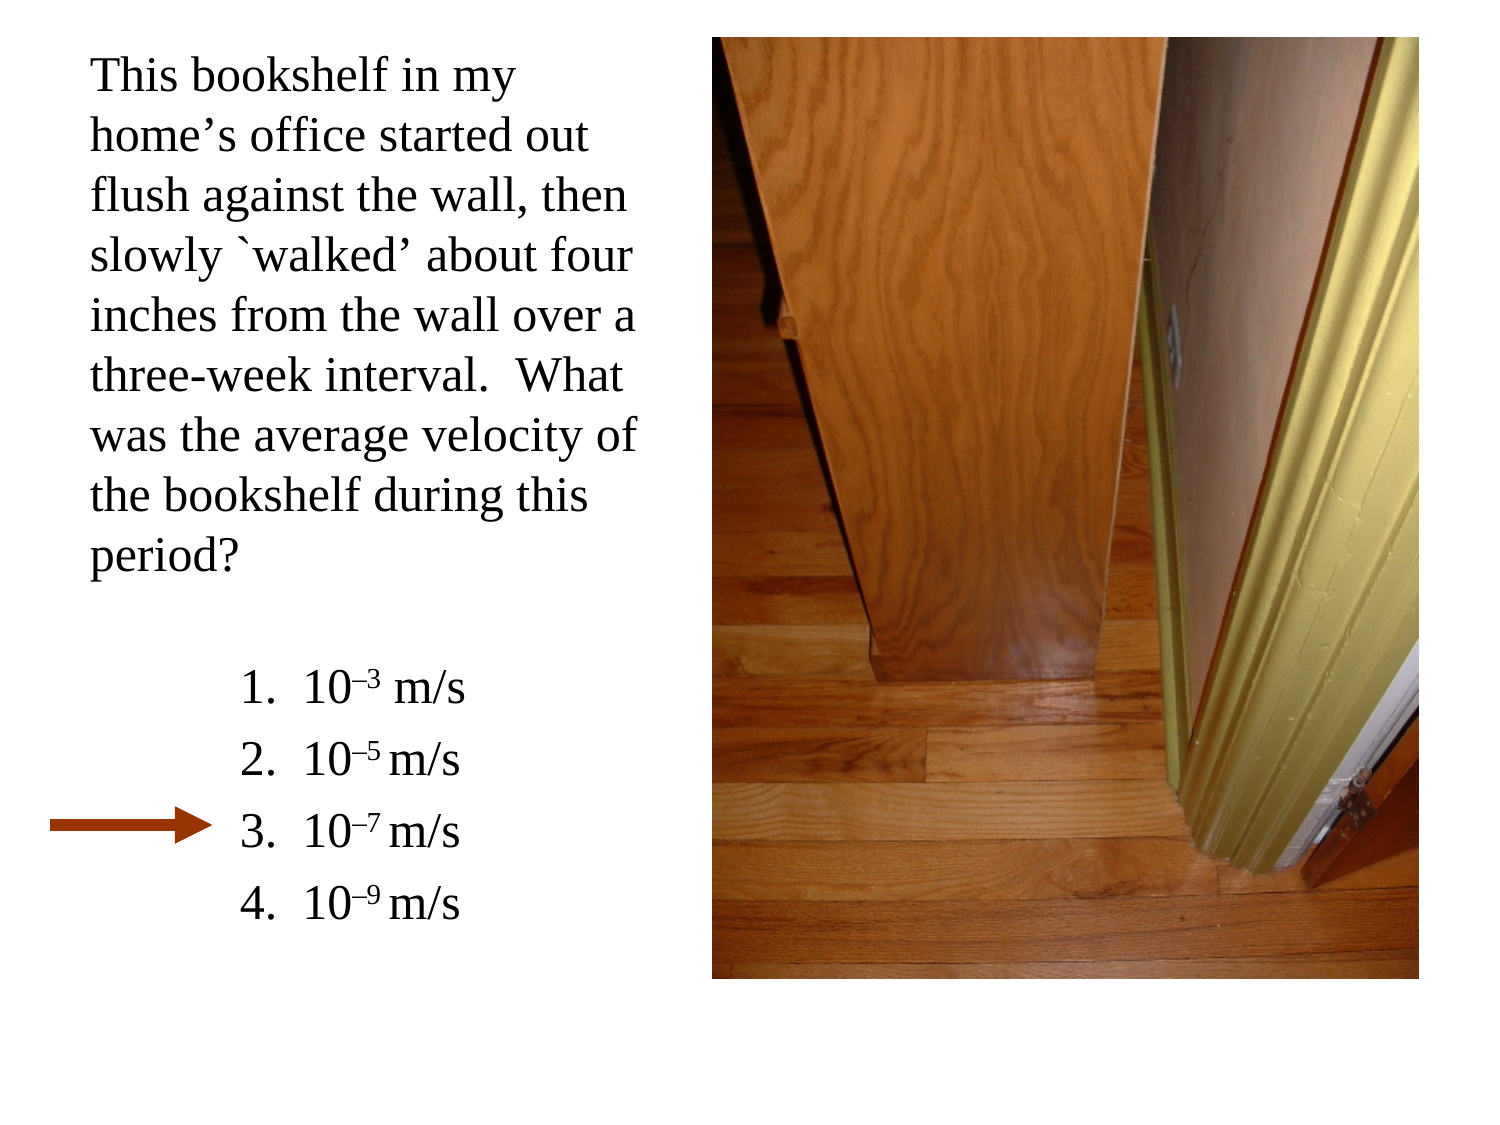

This bookshelf in my home’s office started out flush against the wall, then slowly `walked’ about four inches from the wall over a three-week interval. What was the average velocity of the bookshelf during this period?
	1. 10–3 m/s
	2. 10–5 m/s
	3. 10–7 m/s
	4. 10–9 m/s